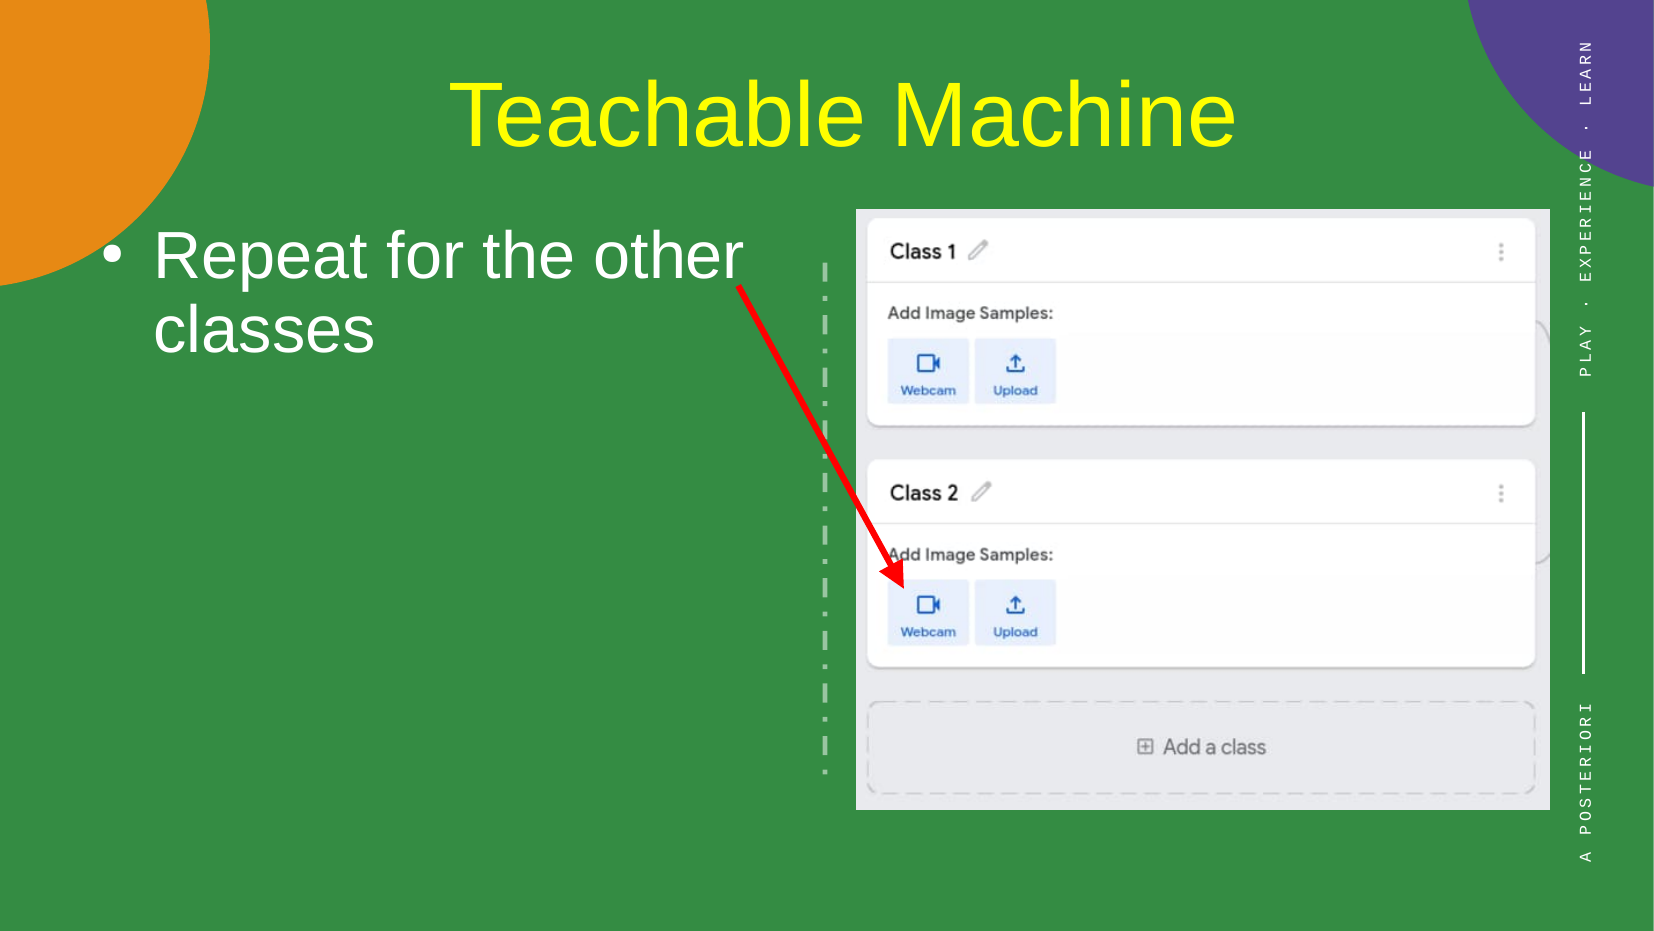

# Teachable Machine
Repeat for the other classes